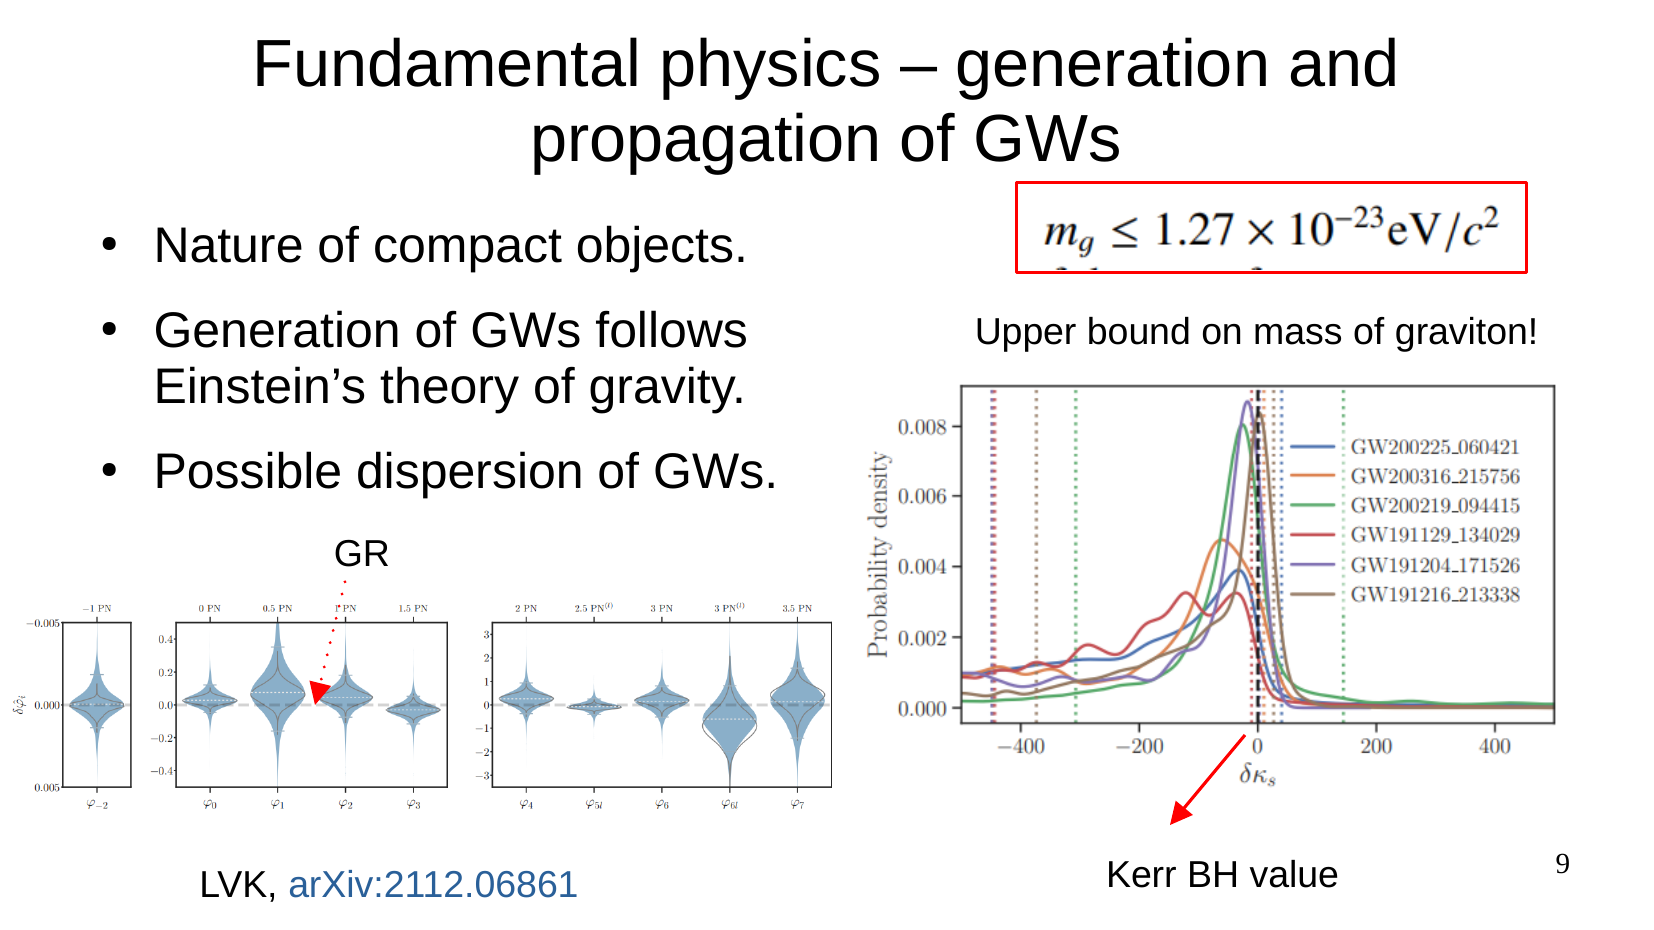

# Fundamental physics – generation and propagation of GWs
Nature of compact objects.
Generation of GWs follows Einstein’s theory of gravity.
Possible dispersion of GWs.
Upper bound on mass of graviton!
GR
Kerr BH value
9
LVK, arXiv:2112.06861